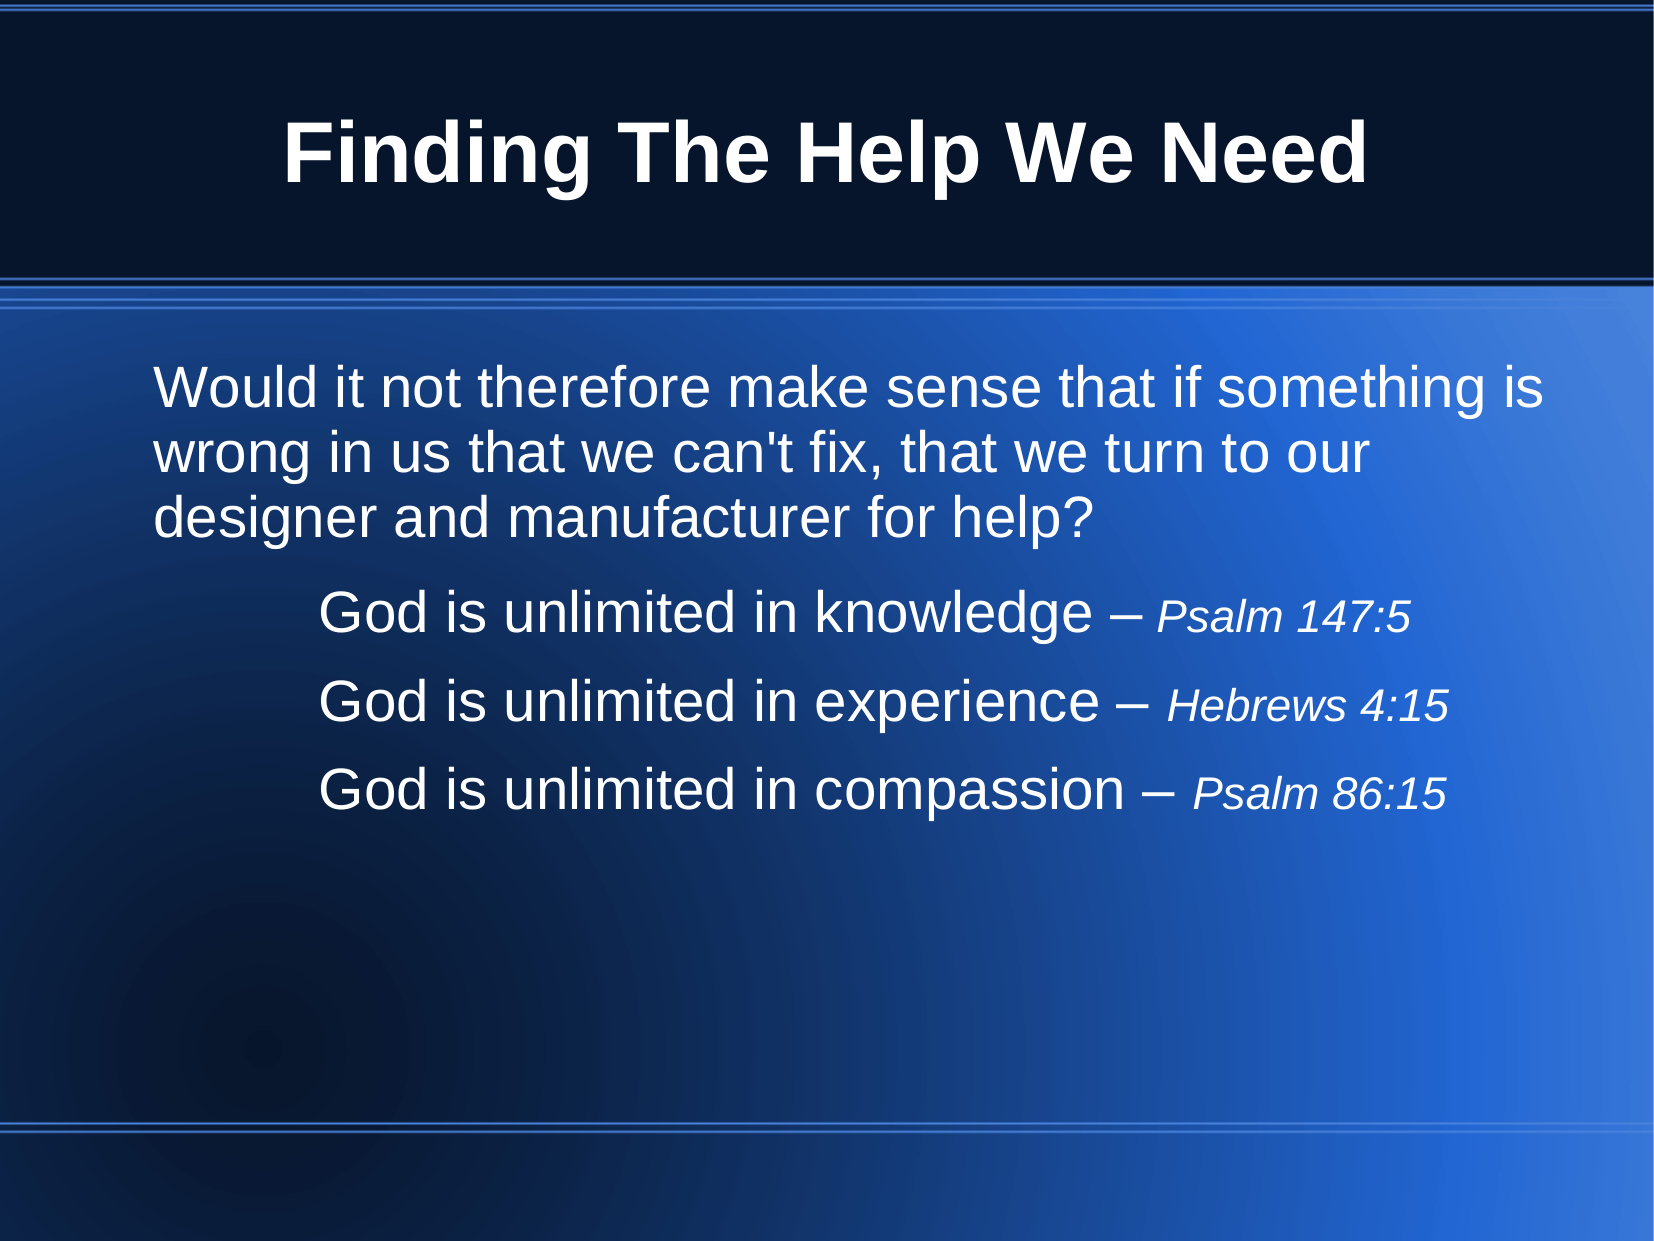

# Finding The Help We Need
Would it not therefore make sense that if something is wrong in us that we can't fix, that we turn to our designer and manufacturer for help?
God is unlimited in knowledge – Psalm 147:5
God is unlimited in experience – Hebrews 4:15
God is unlimited in compassion – Psalm 86:15